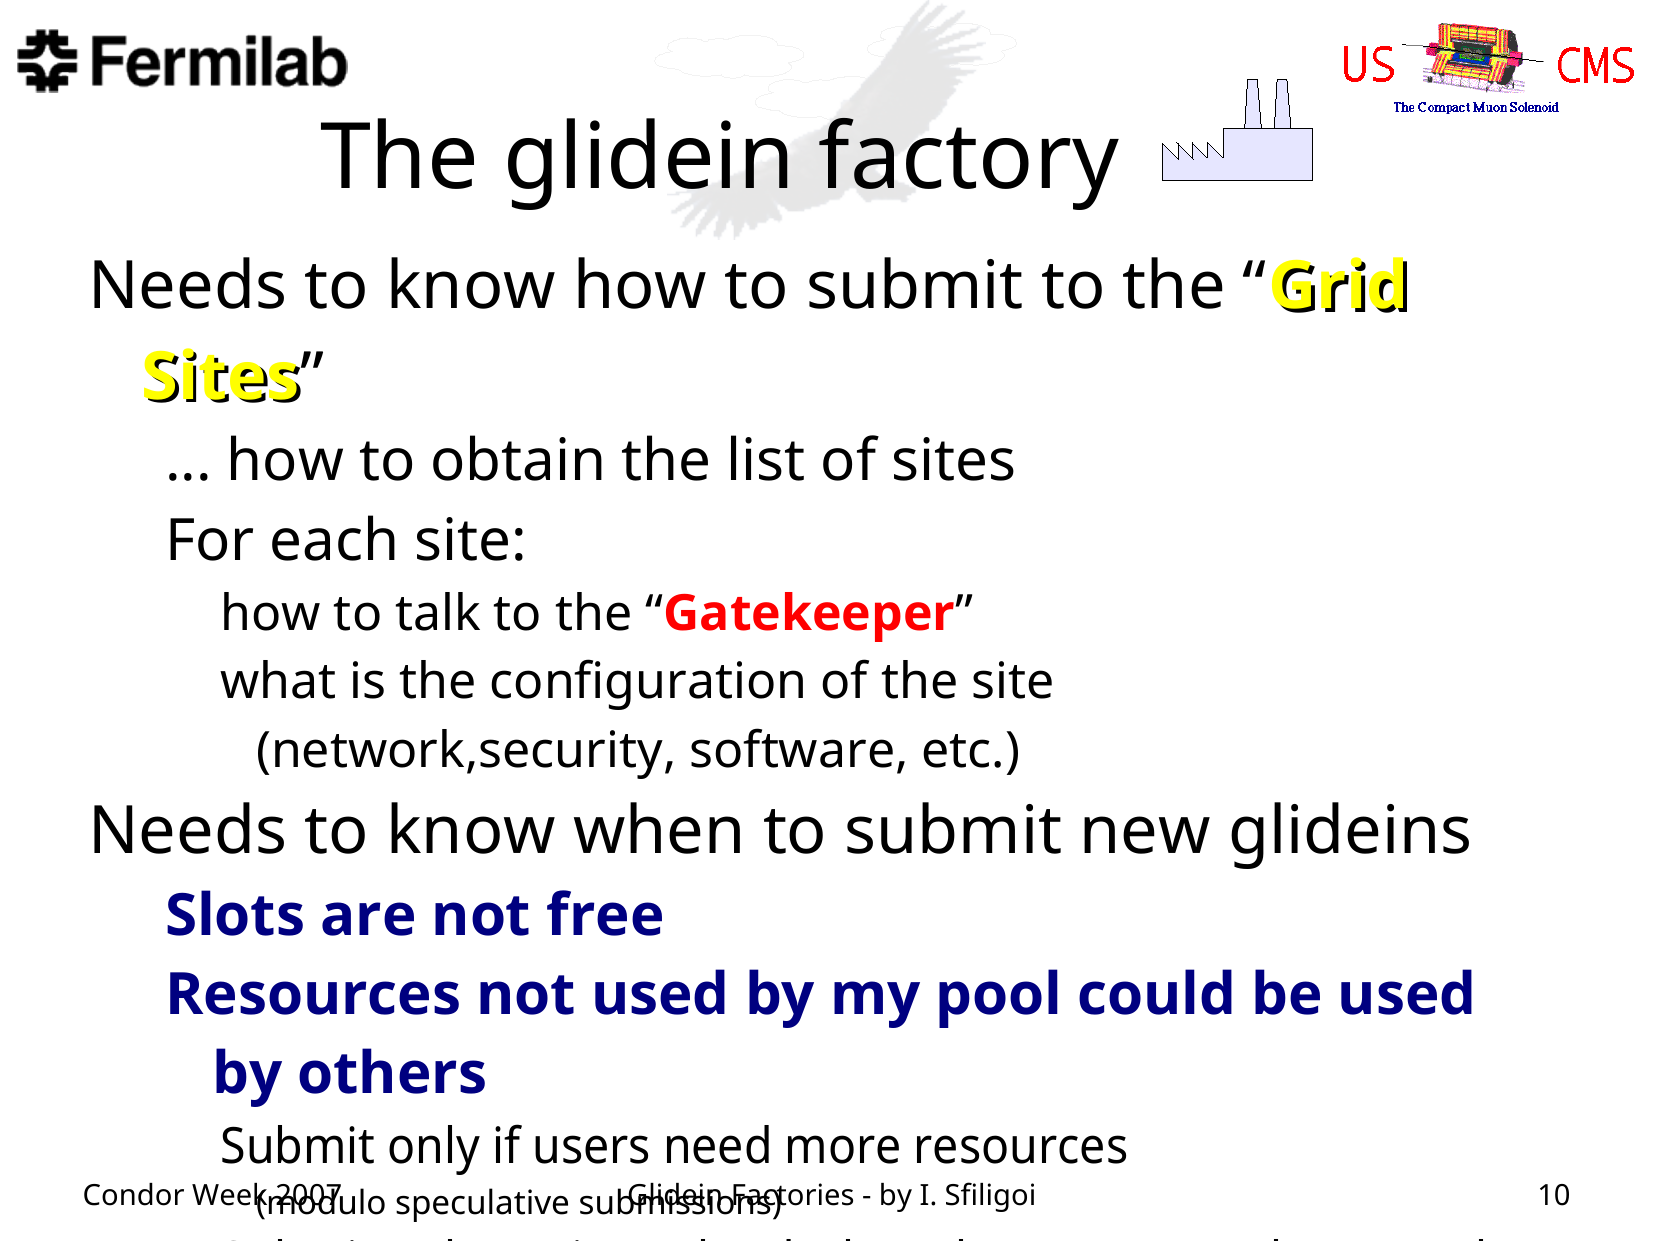

# The glidein factory
Needs to know how to submit to the “Grid Sites”
... how to obtain the list of sites
For each site:
how to talk to the “Gatekeeper”
what is the configuration of the site
(network,security, software, etc.)
Needs to know when to submit new glideins
Slots are not free
Resources not used by my pool could be used
by others
Submit only if users need more resources
(modulo speculative submissions)
Submit only to sites who declare that can run at least a subset of user jobs
Condor Week 2007
Glidein Factories - by I. Sfiligoi
10